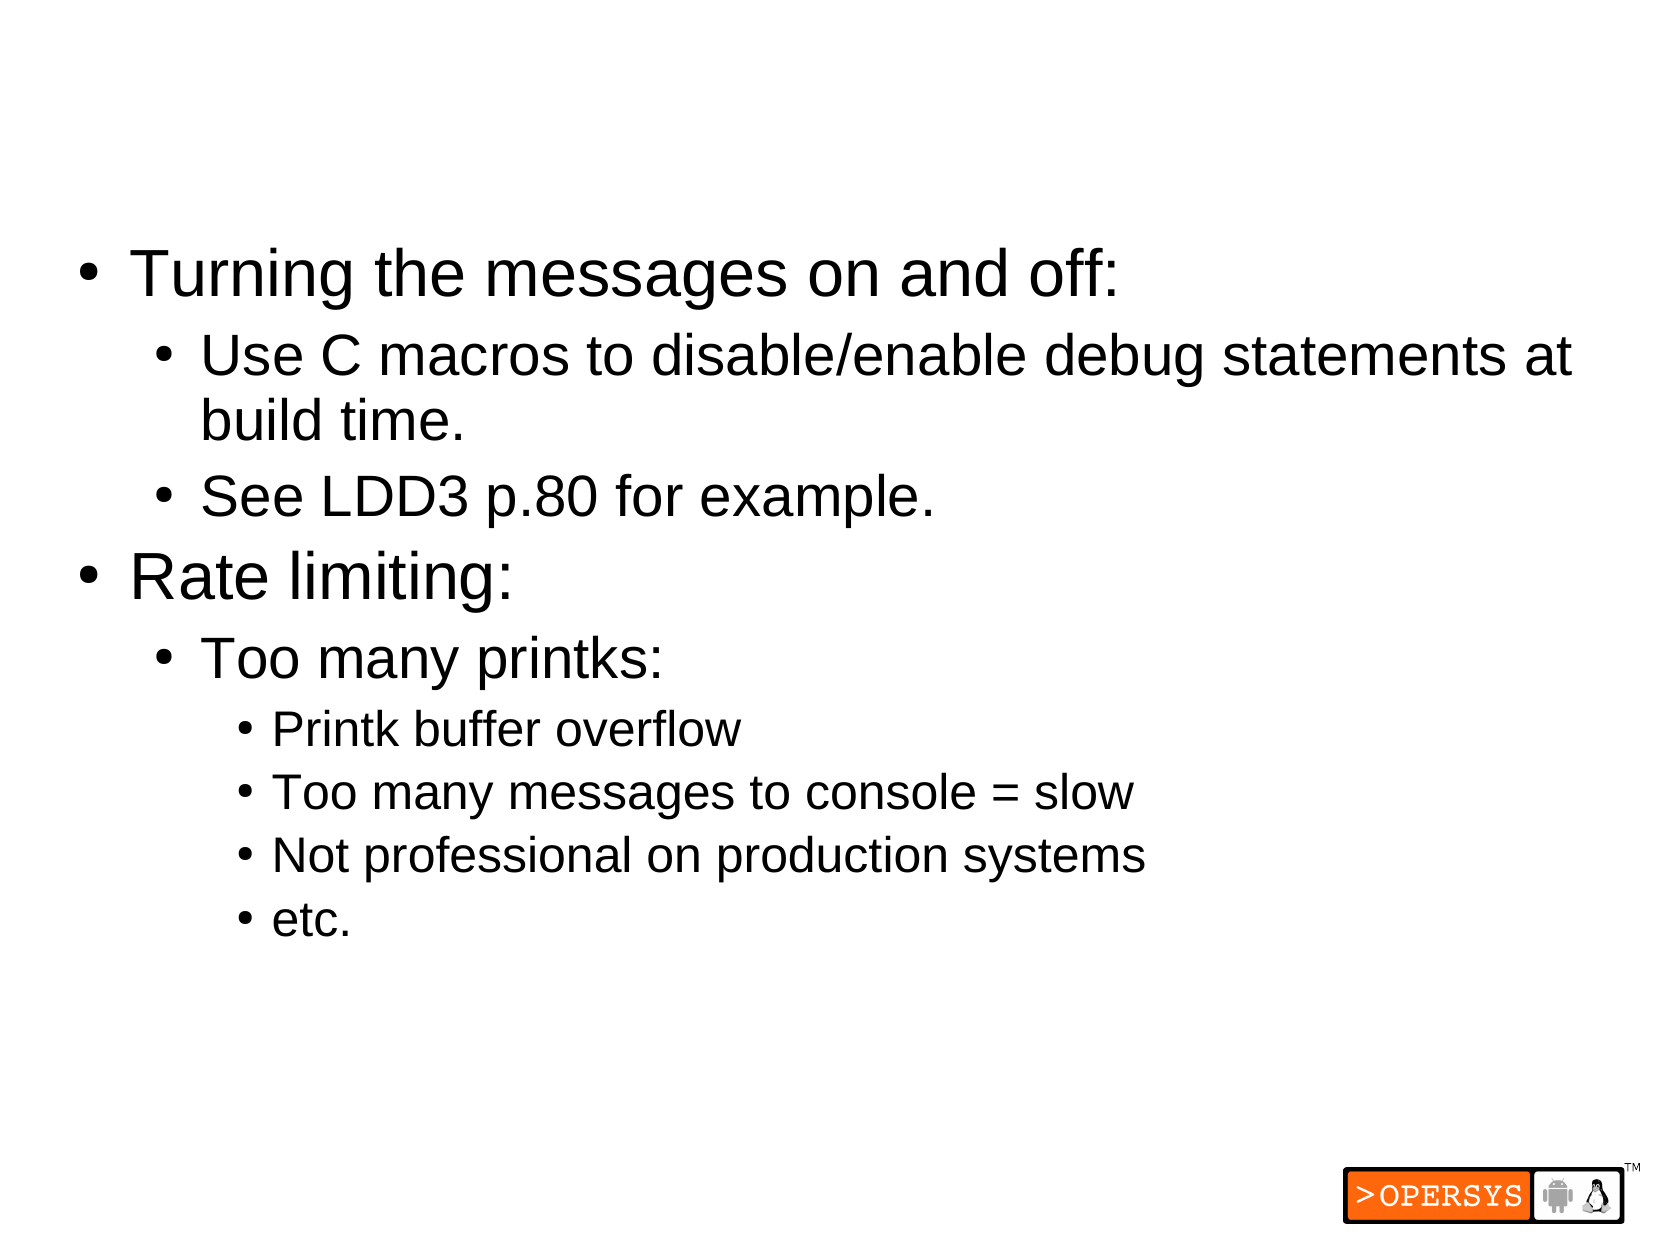

# Turning the messages on and off:
Use C macros to disable/enable debug statements at build time.
See LDD3 p.80 for example.
Rate limiting:
Too many printks:
Printk buffer overflow
Too many messages to console = slow
Not professional on production systems
etc.